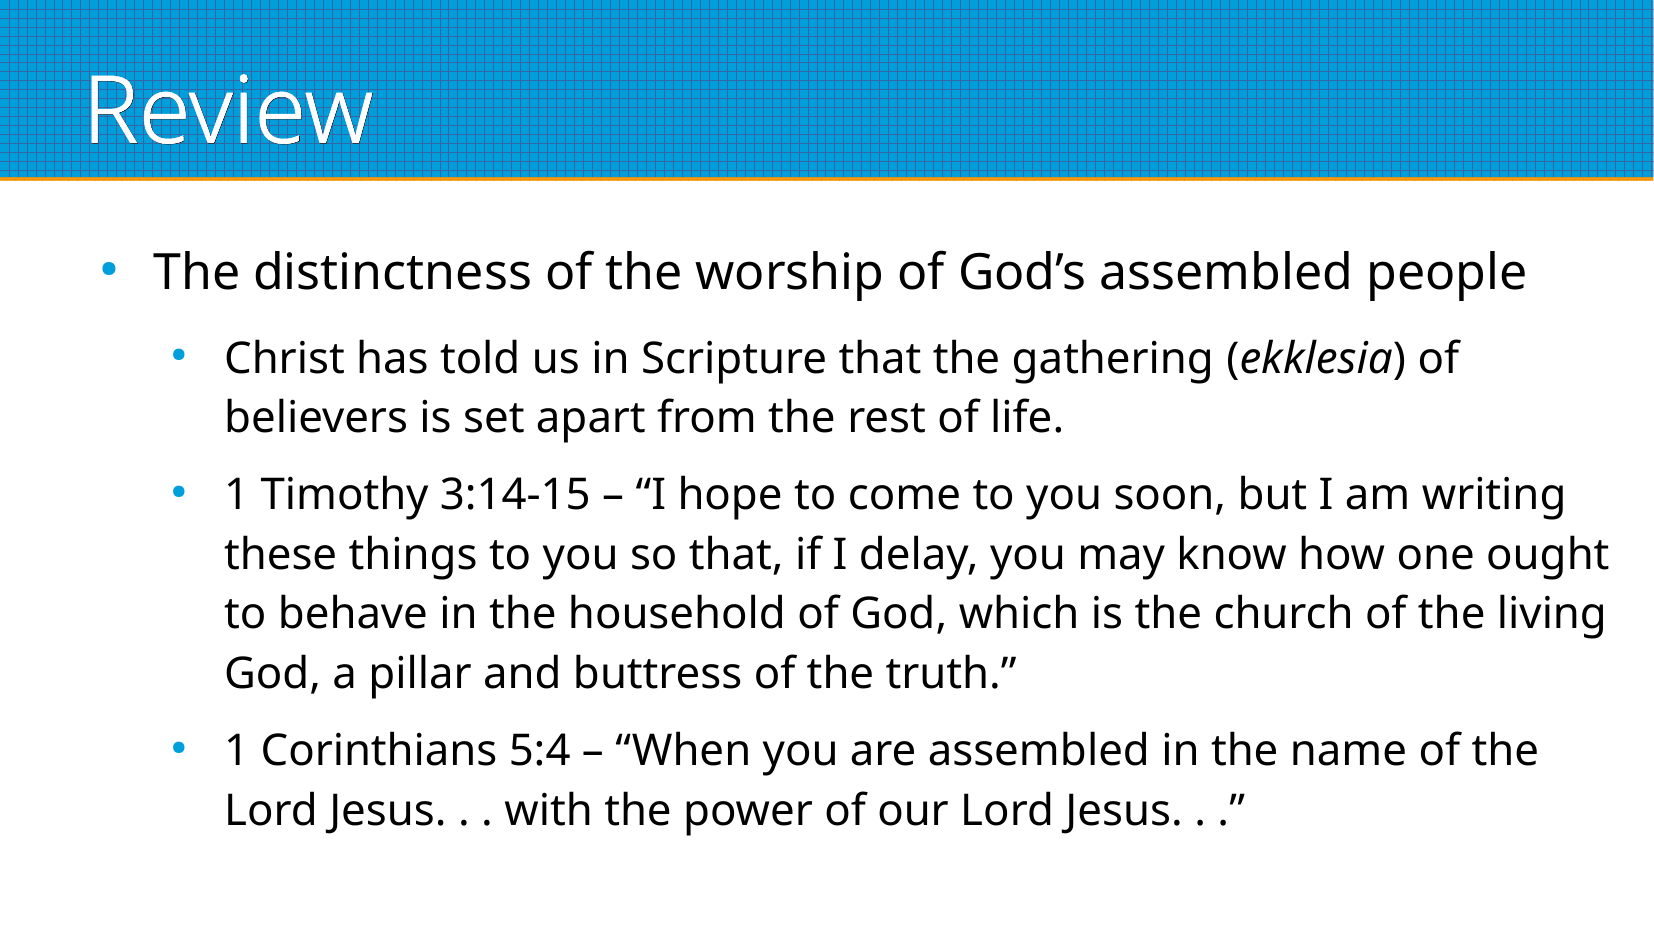

# Review
The distinctness of the worship of God’s assembled people
Christ has told us in Scripture that the gathering (ekklesia) of believers is set apart from the rest of life.
1 Timothy 3:14-15 – “I hope to come to you soon, but I am writing these things to you so that, if I delay, you may know how one ought to behave in the household of God, which is the church of the living God, a pillar and buttress of the truth.”
1 Corinthians 5:4 – “When you are assembled in the name of the Lord Jesus. . . with the power of our Lord Jesus. . .”